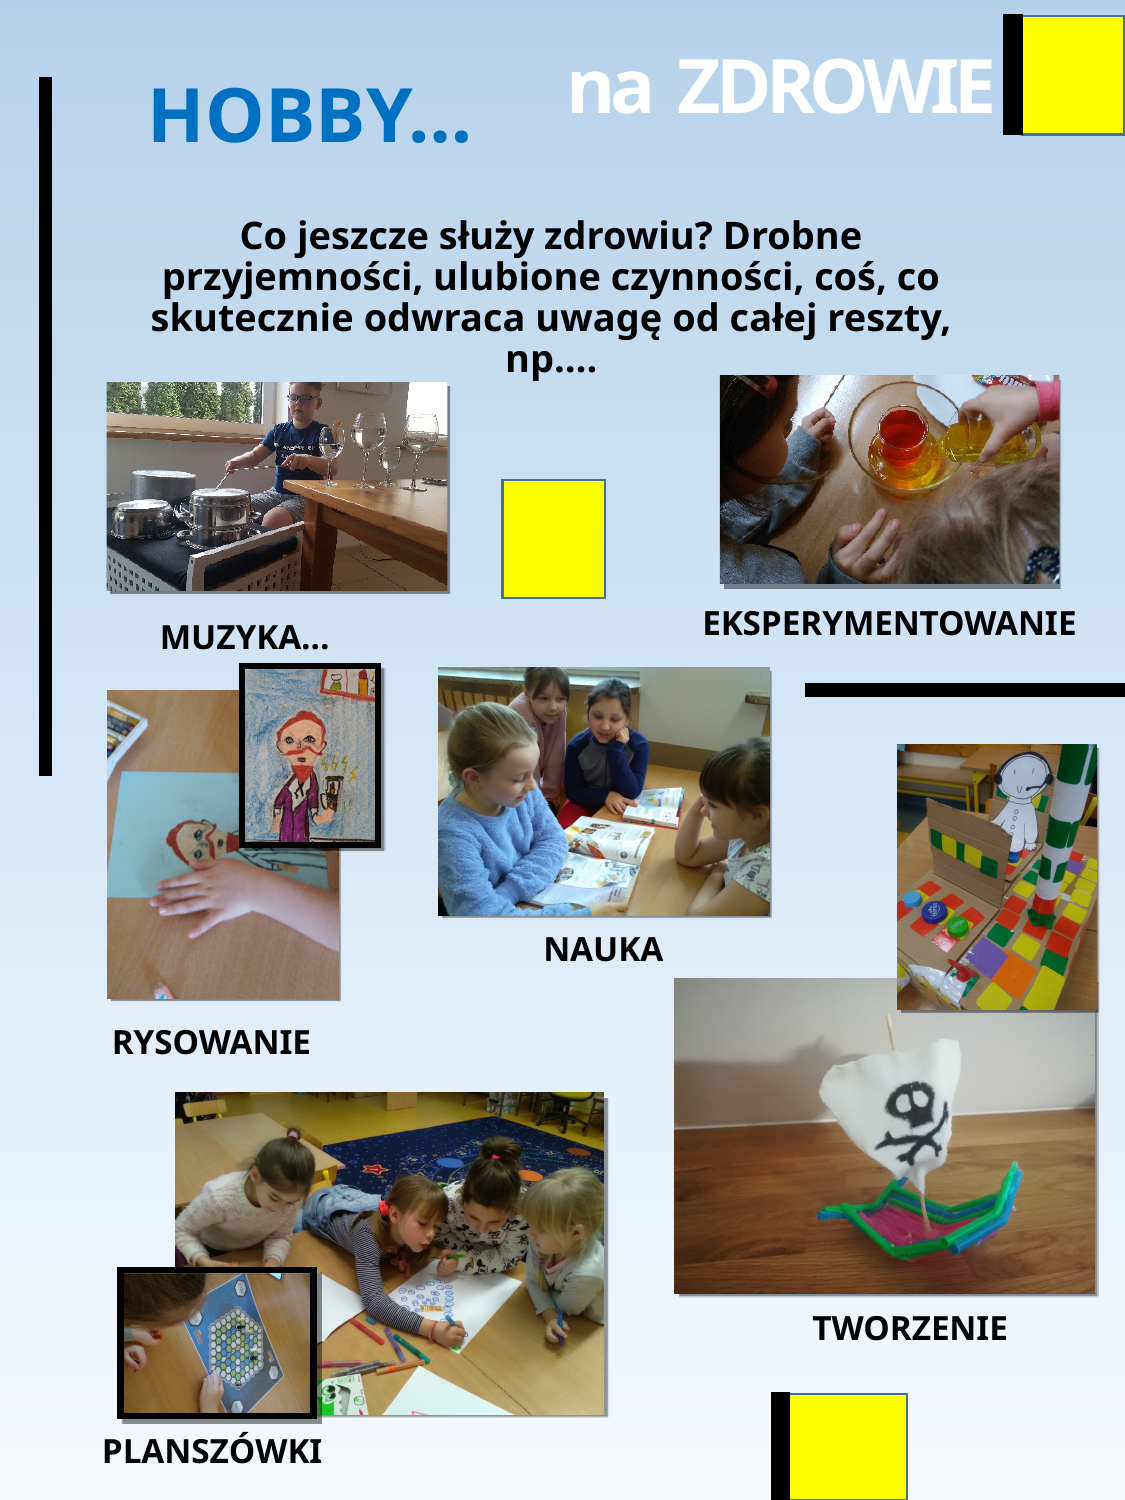

# na ZDROWIE
HOBBY…
Co jeszcze służy zdrowiu? Drobne przyjemności, ulubione czynności, coś, co skutecznie odwraca uwagę od całej reszty, np….
EKSPERYMENTOWANIE
MUZYKA…
NAUKA
RYSOWANIE
TWORZENIE
PLANSZÓWKI